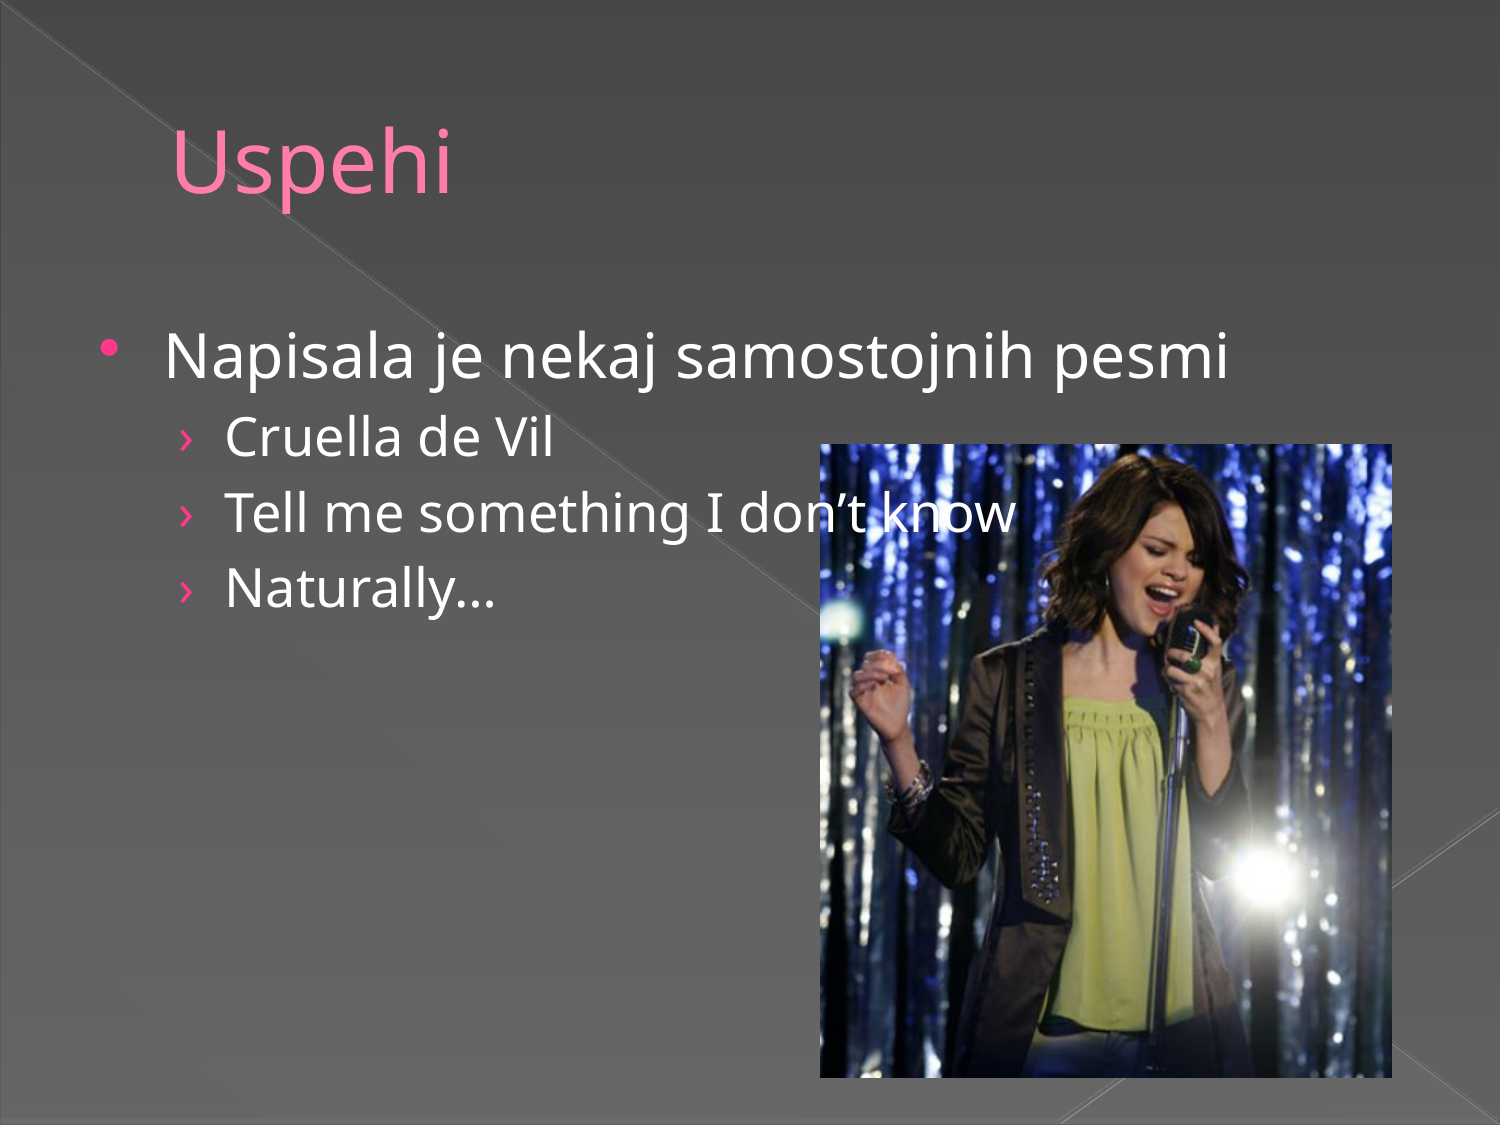

# Uspehi
Napisala je nekaj samostojnih pesmi
Cruella de Vil
Tell me something I don’t know
Naturally…